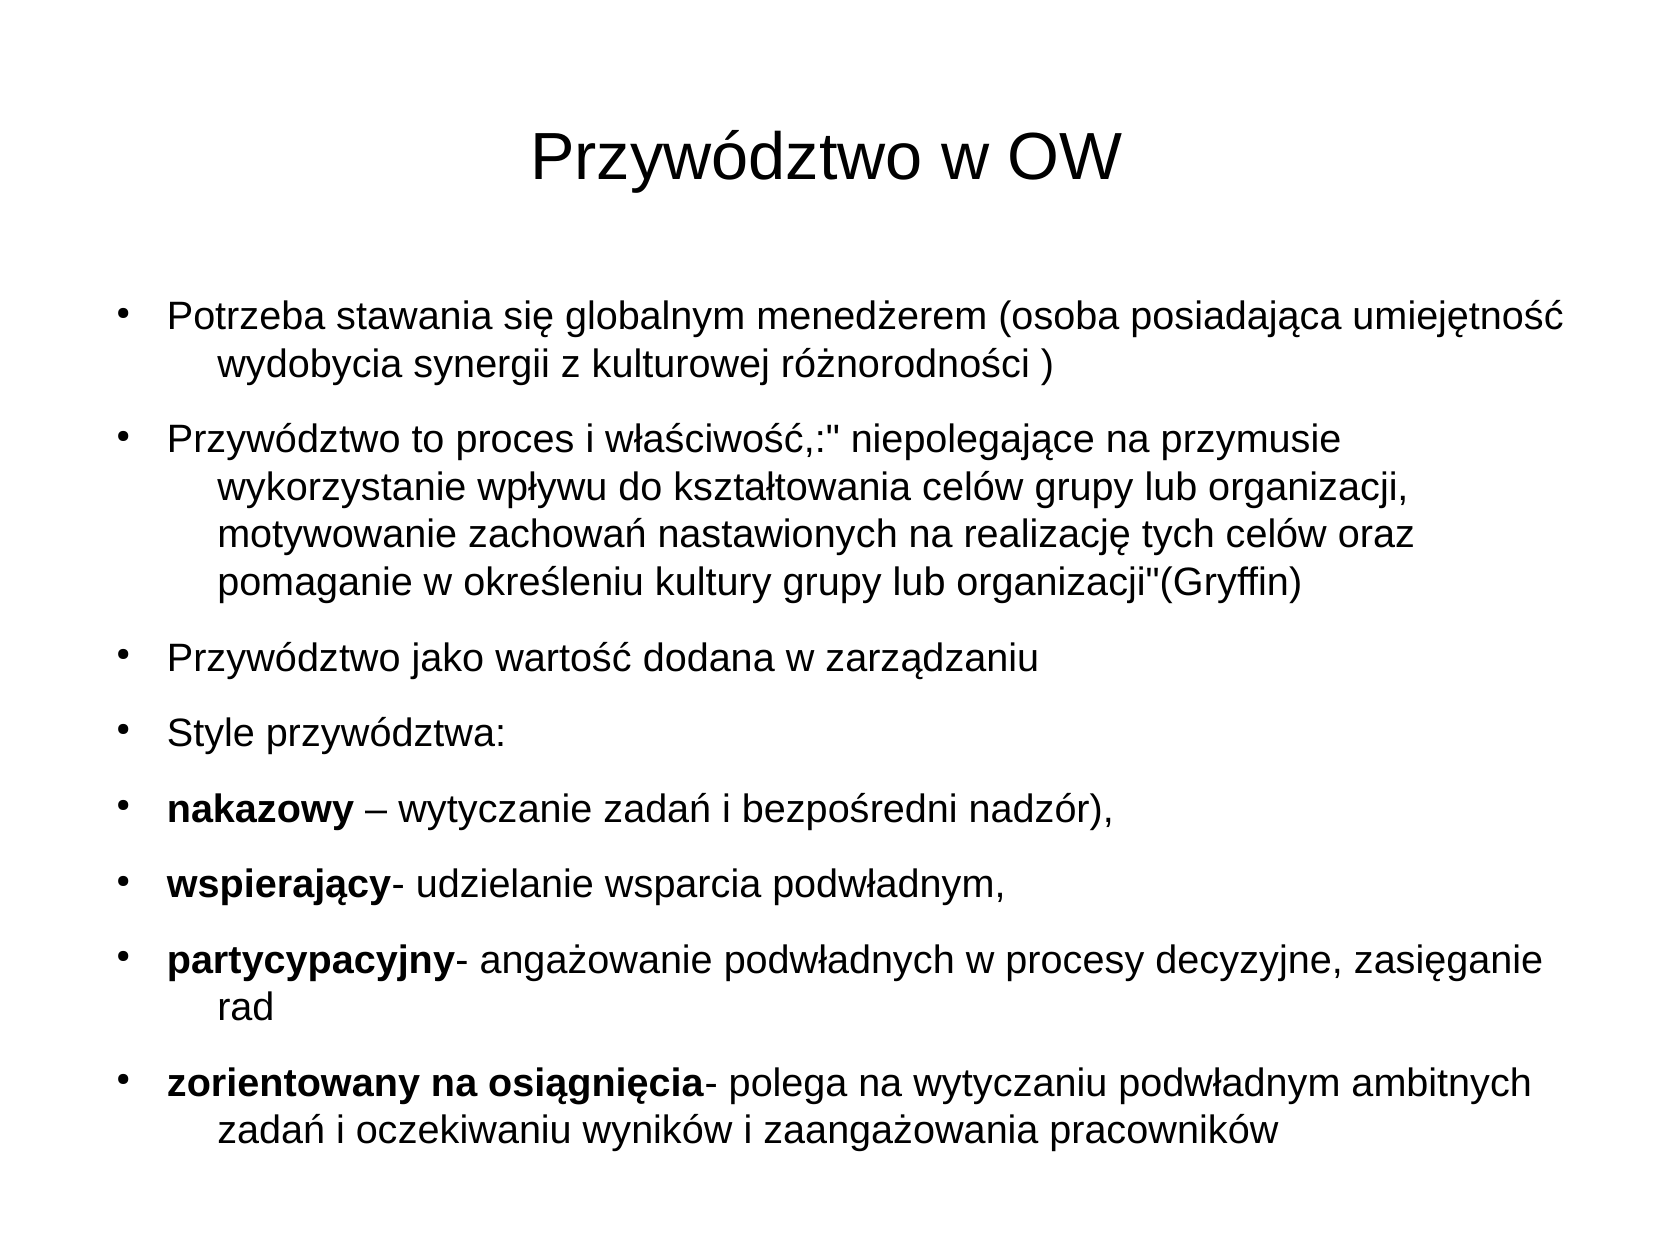

# Przywództwo w OW
Potrzeba stawania się globalnym menedżerem (osoba posiadająca umiejętność wydobycia synergii z kulturowej różnorodności )
Przywództwo to proces i właściwość,:" niepolegające na przymusie wykorzystanie wpływu do kształtowania celów grupy lub organizacji, motywowanie zachowań nastawionych na realizację tych celów oraz pomaganie w określeniu kultury grupy lub organizacji"(Gryffin)
Przywództwo jako wartość dodana w zarządzaniu
Style przywództwa:
nakazowy – wytyczanie zadań i bezpośredni nadzór),
wspierający- udzielanie wsparcia podwładnym,
partycypacyjny- angażowanie podwładnych w procesy decyzyjne, zasięganie rad
zorientowany na osiągnięcia- polega na wytyczaniu podwładnym ambitnych zadań i oczekiwaniu wyników i zaangażowania pracowników